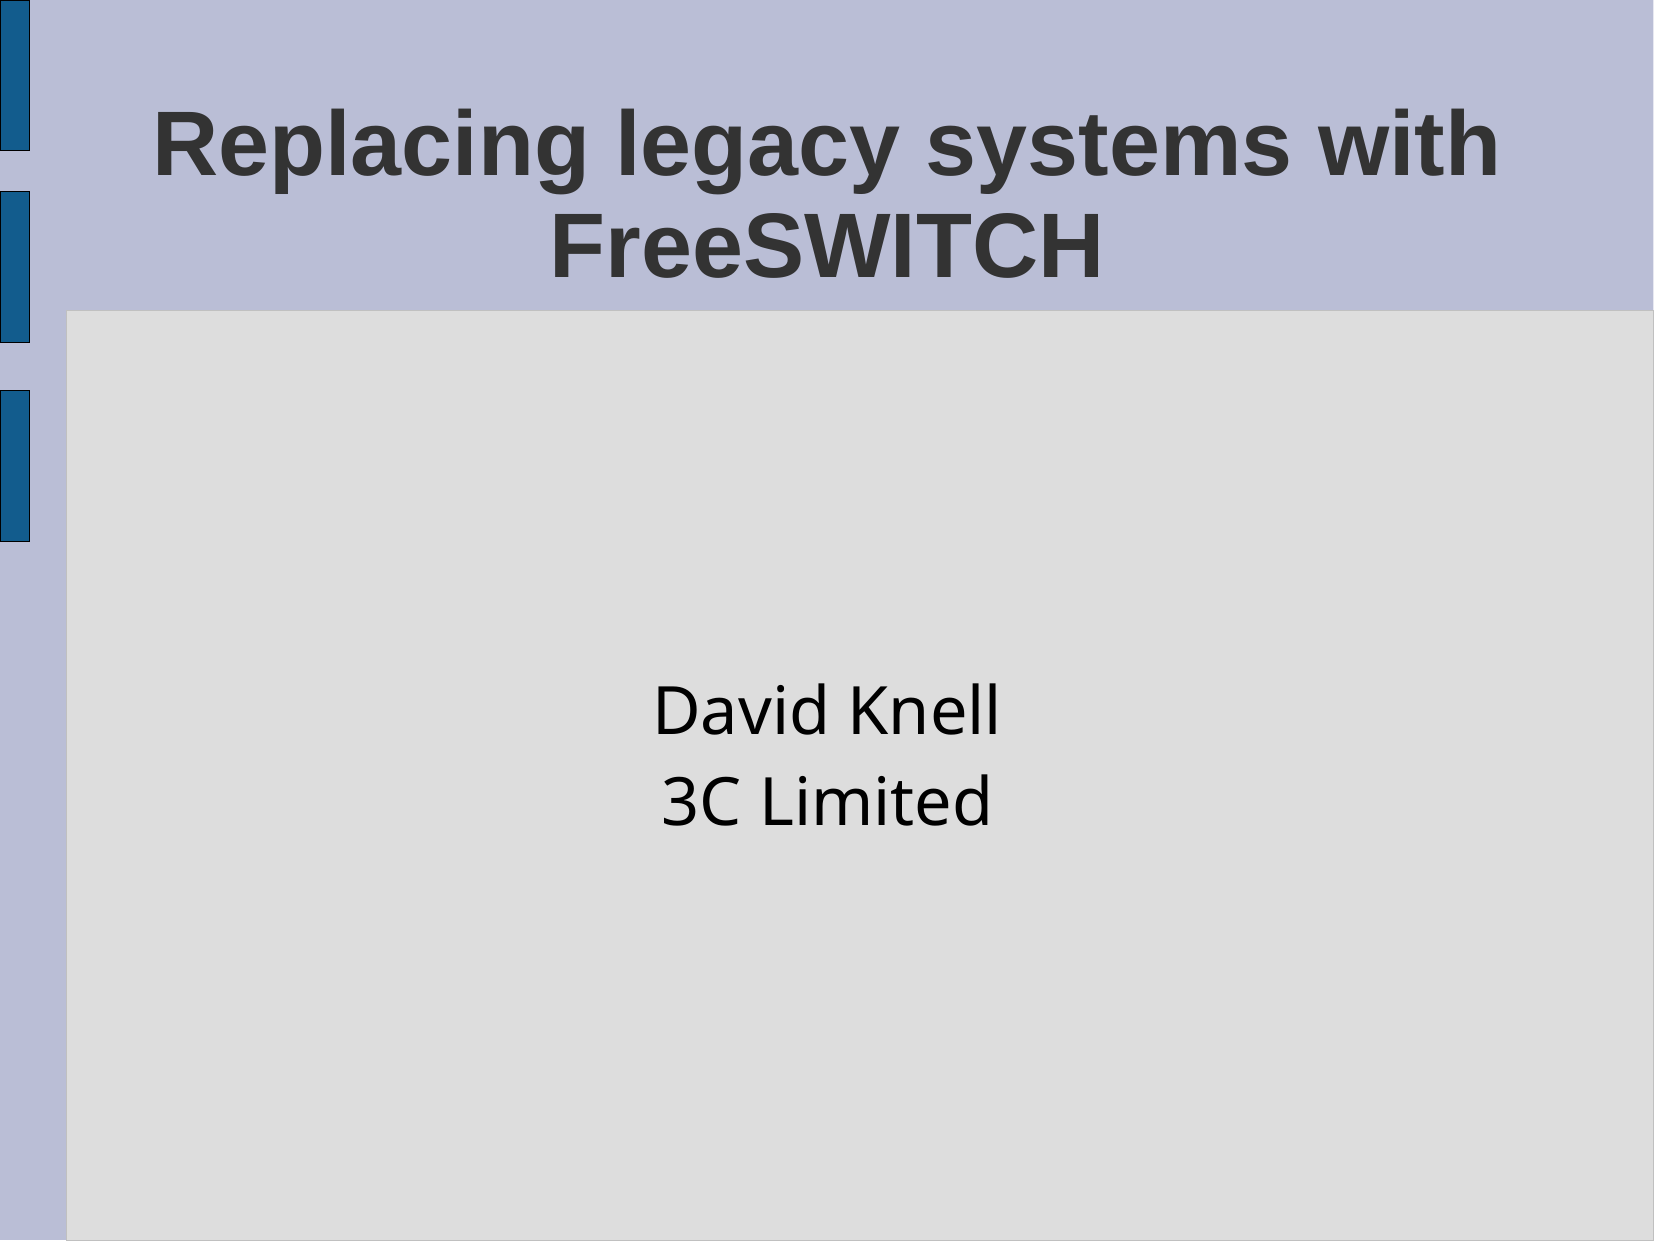

# Replacing legacy systems with FreeSWITCH
David Knell
3C Limited